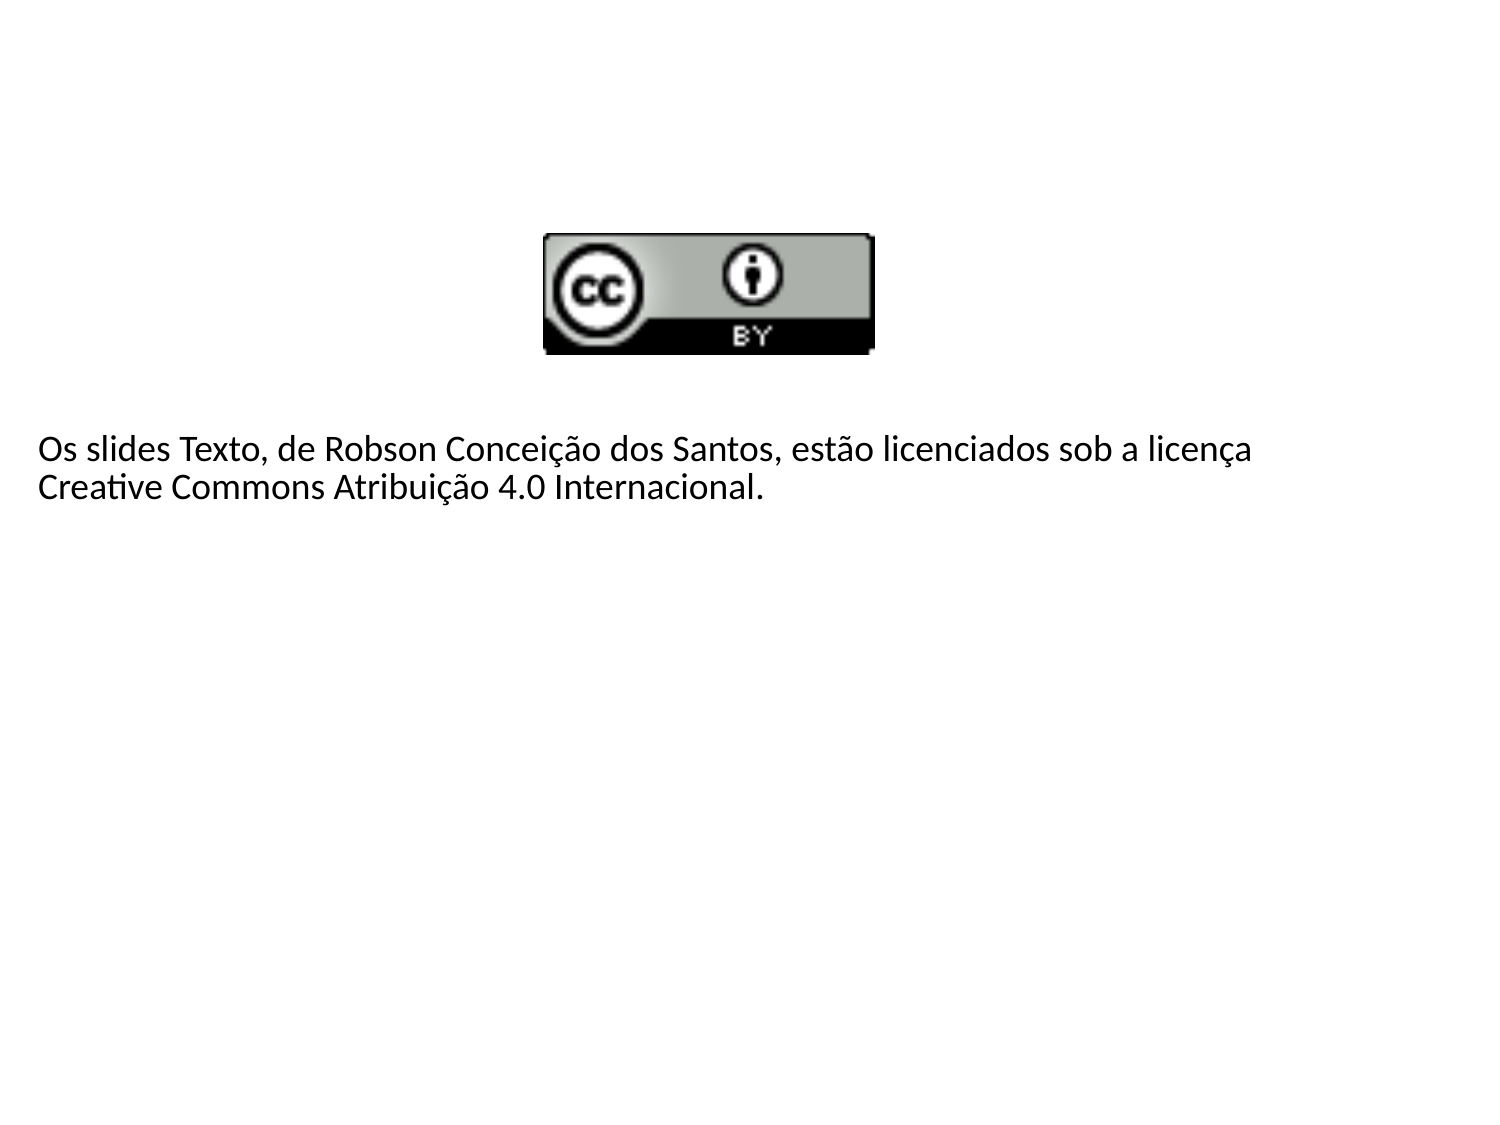

Os slides Texto, de Robson Conceição dos Santos, estão licenciados sob a licença Creative Commons Atribuição 4.0 Internacional.